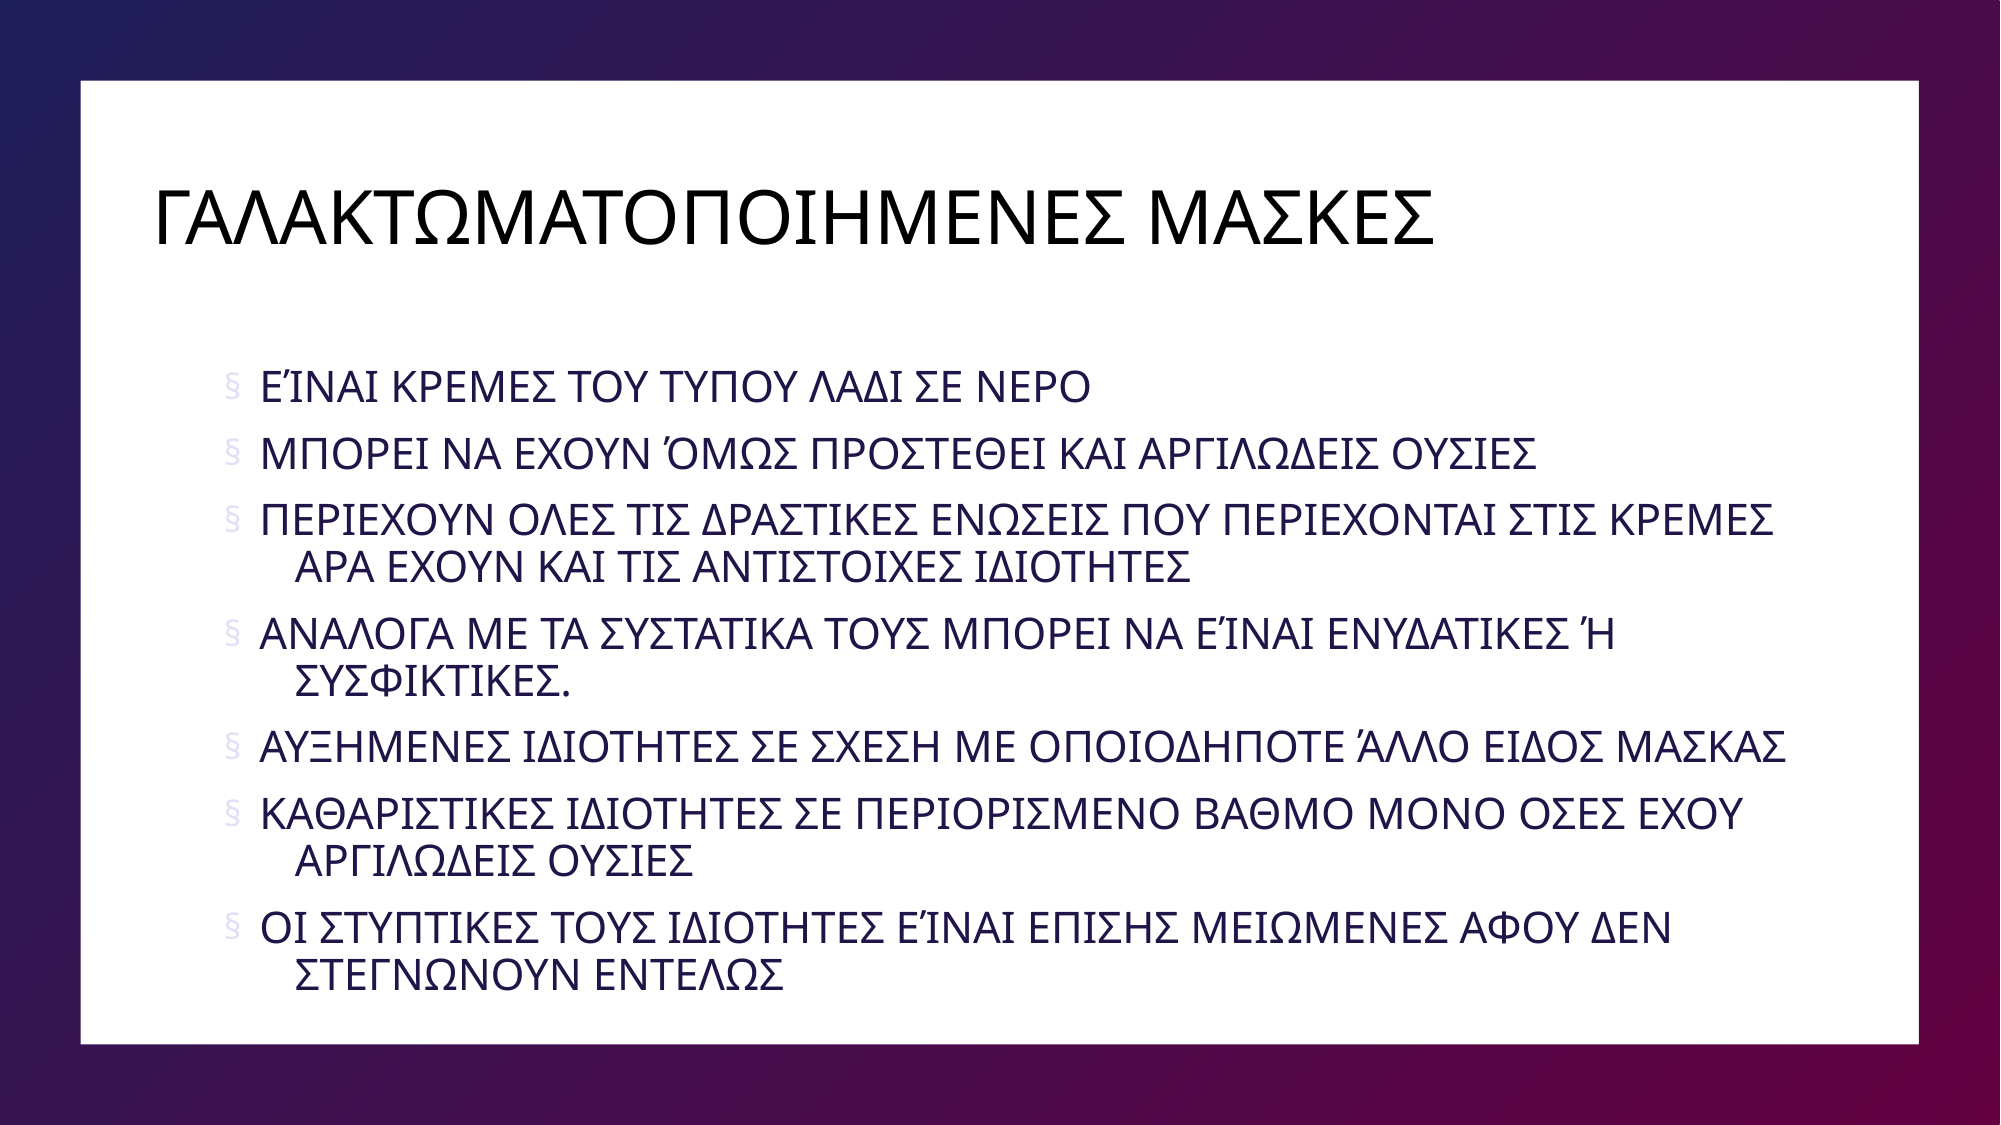

# ΓΑΛΑΚΤΩΜΑΤΟΠΟΙΗΜΕΝΕΣ ΜΑΣΚΕΣ
ΕΊΝΑΙ ΚΡΕΜΕΣ ΤΟΥ ΤΥΠΟΥ ΛΑΔΙ ΣΕ ΝΕΡΟ
ΜΠΟΡΕΙ ΝΑ ΕΧΟΥΝ ΌΜΩΣ ΠΡΟΣΤΕΘΕΙ ΚΑΙ ΑΡΓΙΛΩΔΕΙΣ ΟΥΣΙΕΣ
ΠΕΡΙΕΧΟΥΝ ΟΛΕΣ ΤΙΣ ΔΡΑΣΤΙΚΕΣ ΕΝΩΣΕΙΣ ΠΟΥ ΠΕΡΙΕΧΟΝΤΑΙ ΣΤΙΣ ΚΡΕΜΕΣ ΑΡΑ ΕΧΟΥΝ ΚΑΙ ΤΙΣ ΑΝΤΙΣΤΟΙΧΕΣ ΙΔΙΟΤΗΤΕΣ
ΑΝΑΛΟΓΑ ΜΕ ΤΑ ΣΥΣΤΑΤΙΚΑ ΤΟΥΣ ΜΠΟΡΕΙ ΝΑ ΕΊΝΑΙ ΕΝΥΔΑΤΙΚΕΣ Ή ΣΥΣΦΙΚΤΙΚΕΣ.
ΑΥΞΗΜΕΝΕΣ ΙΔΙΟΤΗΤΕΣ ΣΕ ΣΧΕΣΗ ΜΕ ΟΠΟΙΟΔΗΠΟΤΕ ΆΛΛΟ ΕΙΔΟΣ ΜΑΣΚΑΣ
ΚΑΘΑΡΙΣΤΙΚΕΣ ΙΔΙΟΤΗΤΕΣ ΣΕ ΠΕΡΙΟΡΙΣΜΕΝΟ ΒΑΘΜΟ ΜΟΝΟ ΟΣΕΣ ΕΧΟΥ ΑΡΓΙΛΩΔΕΙΣ ΟΥΣΙΕΣ
ΟΙ ΣΤΥΠΤΙΚΕΣ ΤΟΥΣ ΙΔΙΟΤΗΤΕΣ ΕΊΝΑΙ ΕΠΙΣΗΣ ΜΕΙΩΜΕΝΕΣ ΑΦΟΥ ΔΕΝ ΣΤΕΓΝΩΝΟΥΝ ΕΝΤΕΛΩΣ